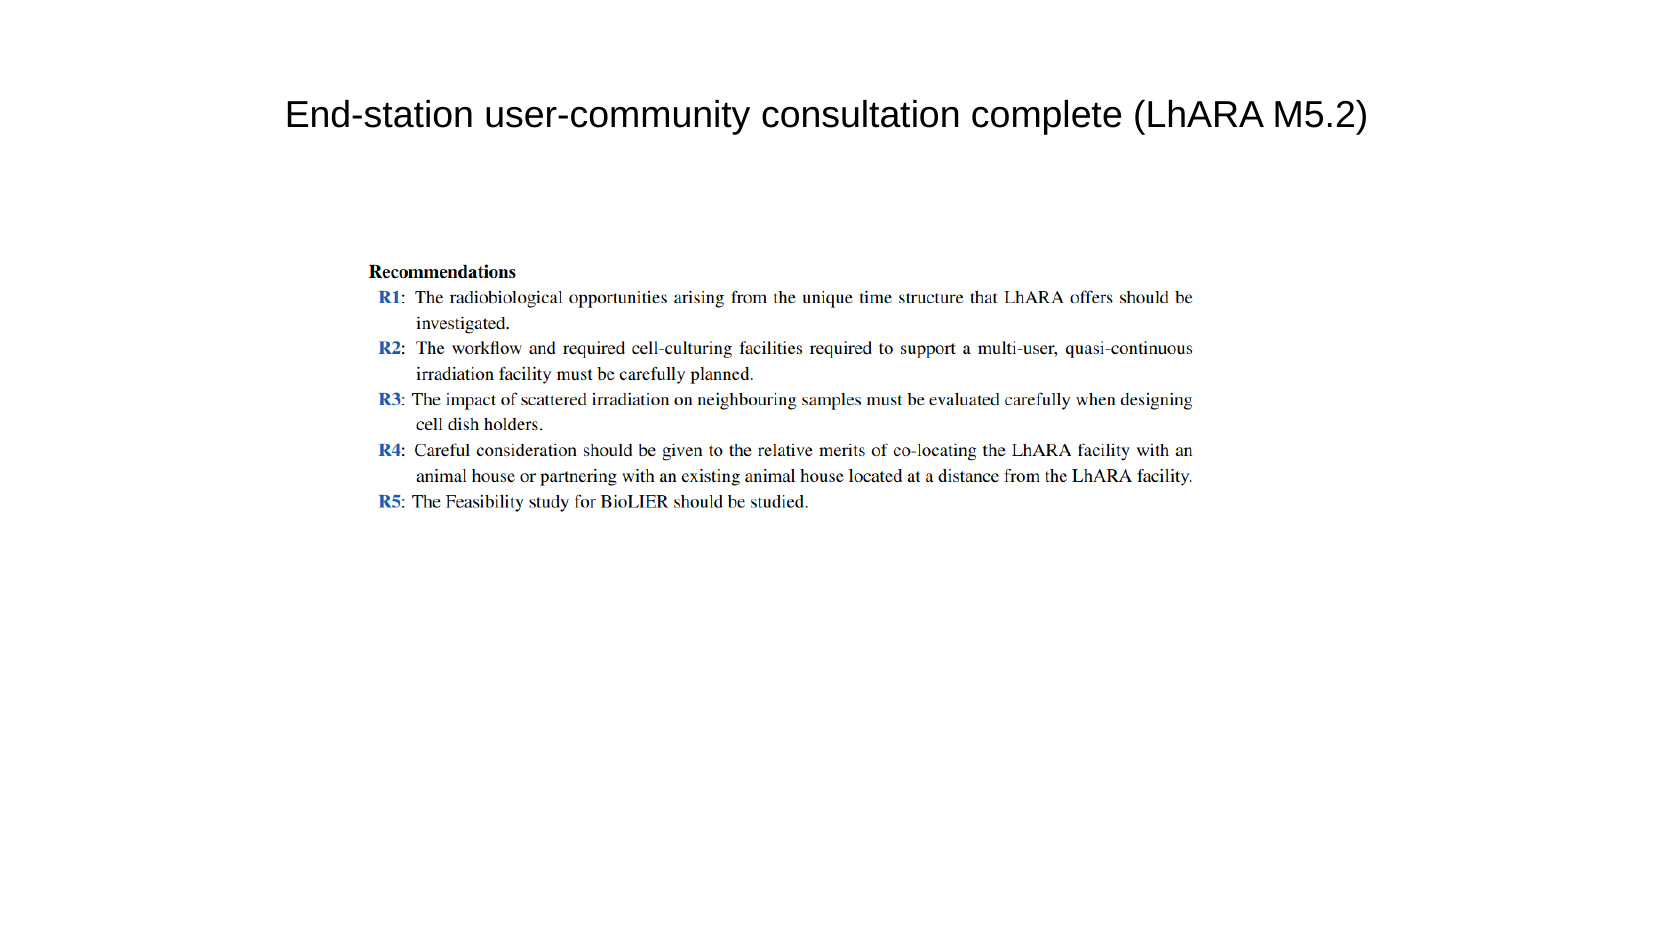

# End-station user-community consultation complete (LhARA M5.2)